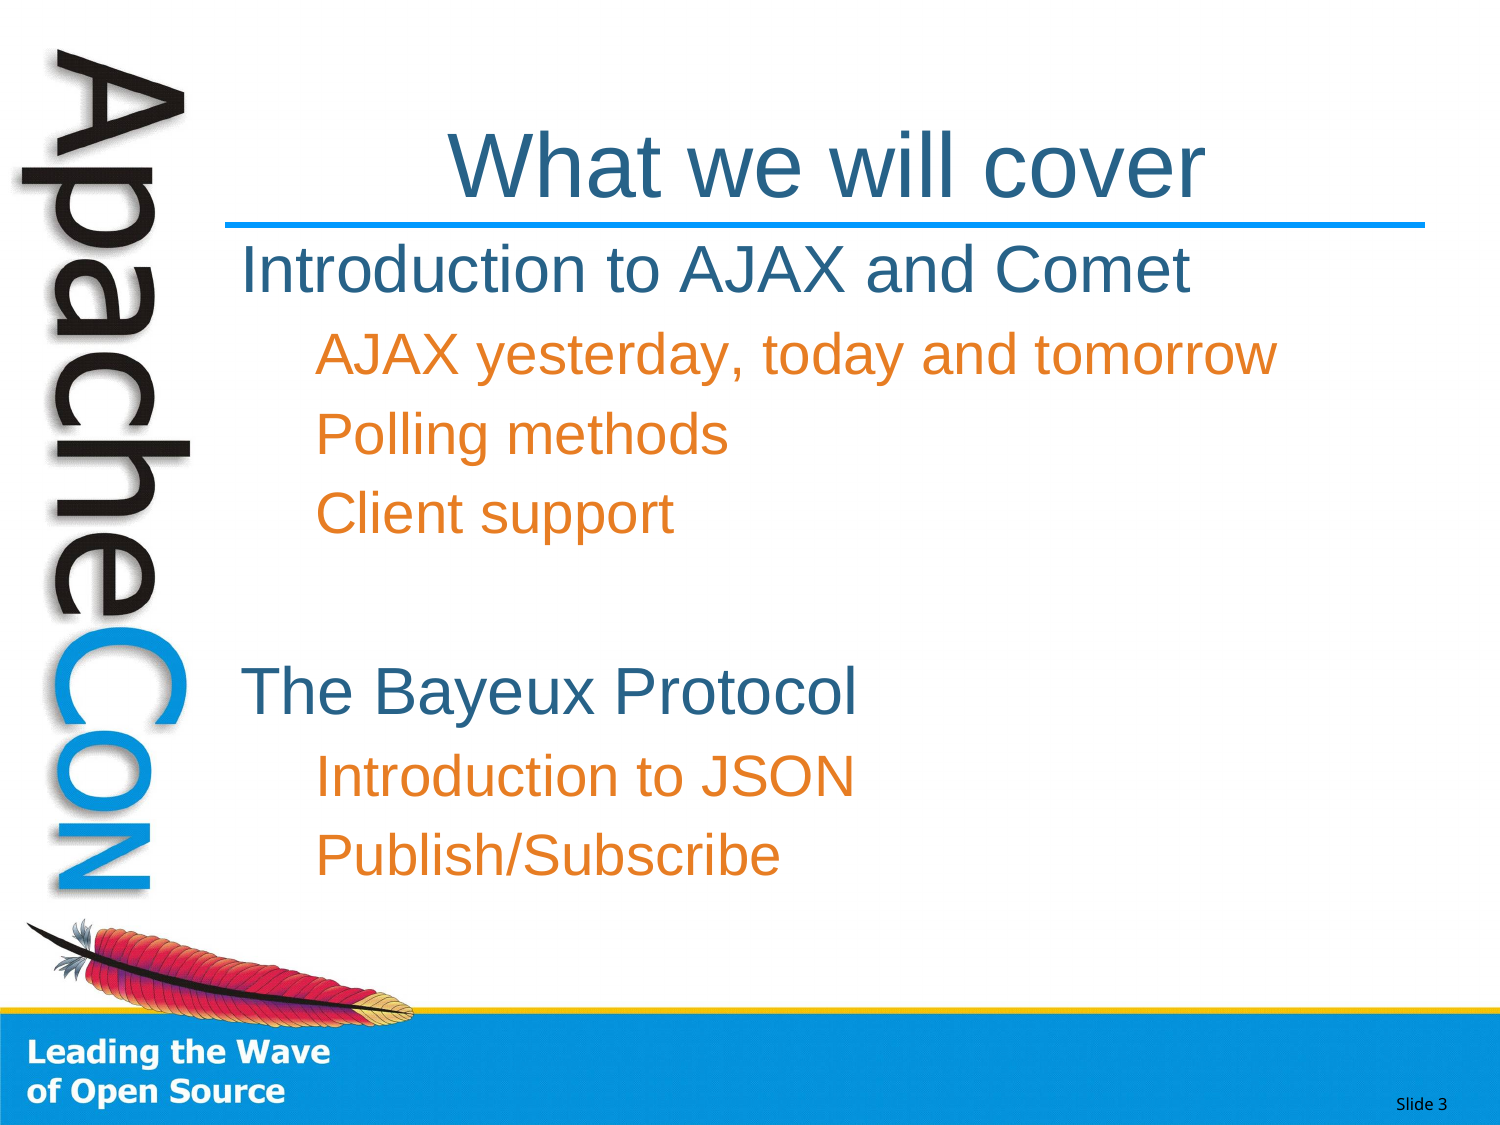

# What we will cover
Introduction to AJAX and Comet
AJAX yesterday, today and tomorrow
Polling methods
Client support
The Bayeux Protocol
Introduction to JSON
Publish/Subscribe
Slide